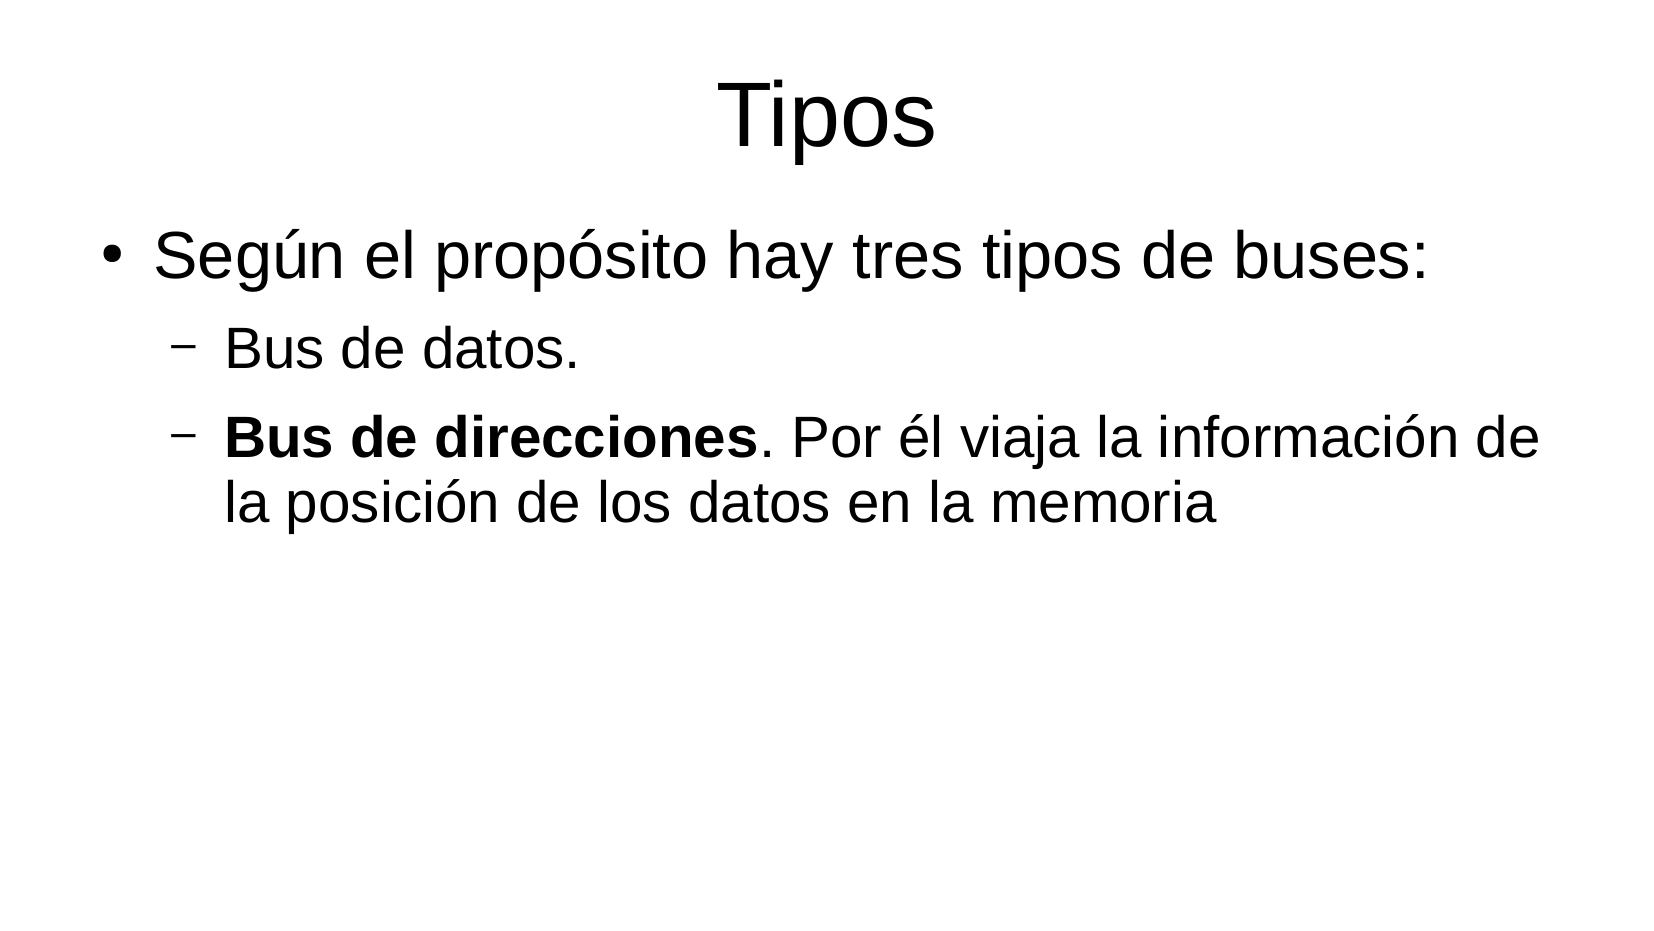

# Tipos
Según el propósito hay tres tipos de buses:
Bus de datos.
Bus de direcciones. Por él viaja la información de la posición de los datos en la memoria